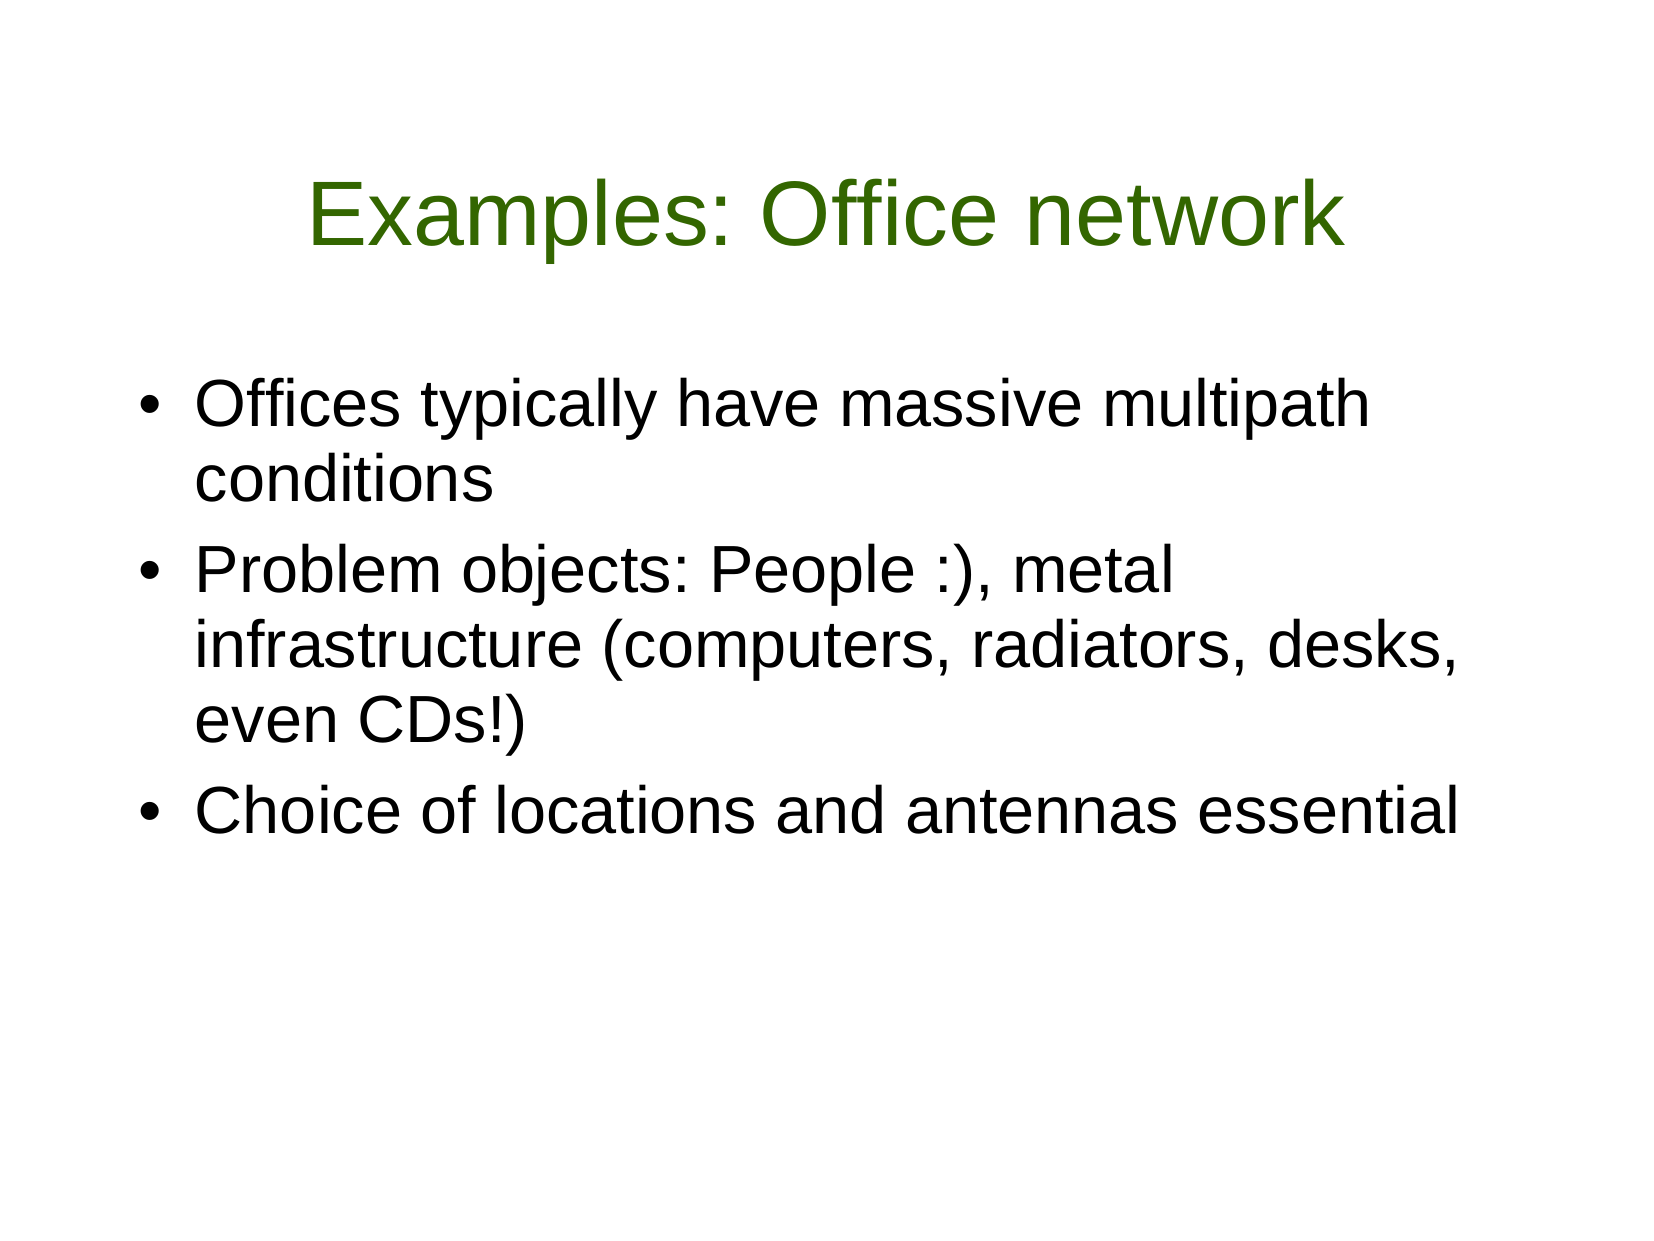

# Examples: Office network
Offices typically have massive multipath conditions
Problem objects: People :), metal infrastructure (computers, radiators, desks, even CDs!)
Choice of locations and antennas essential